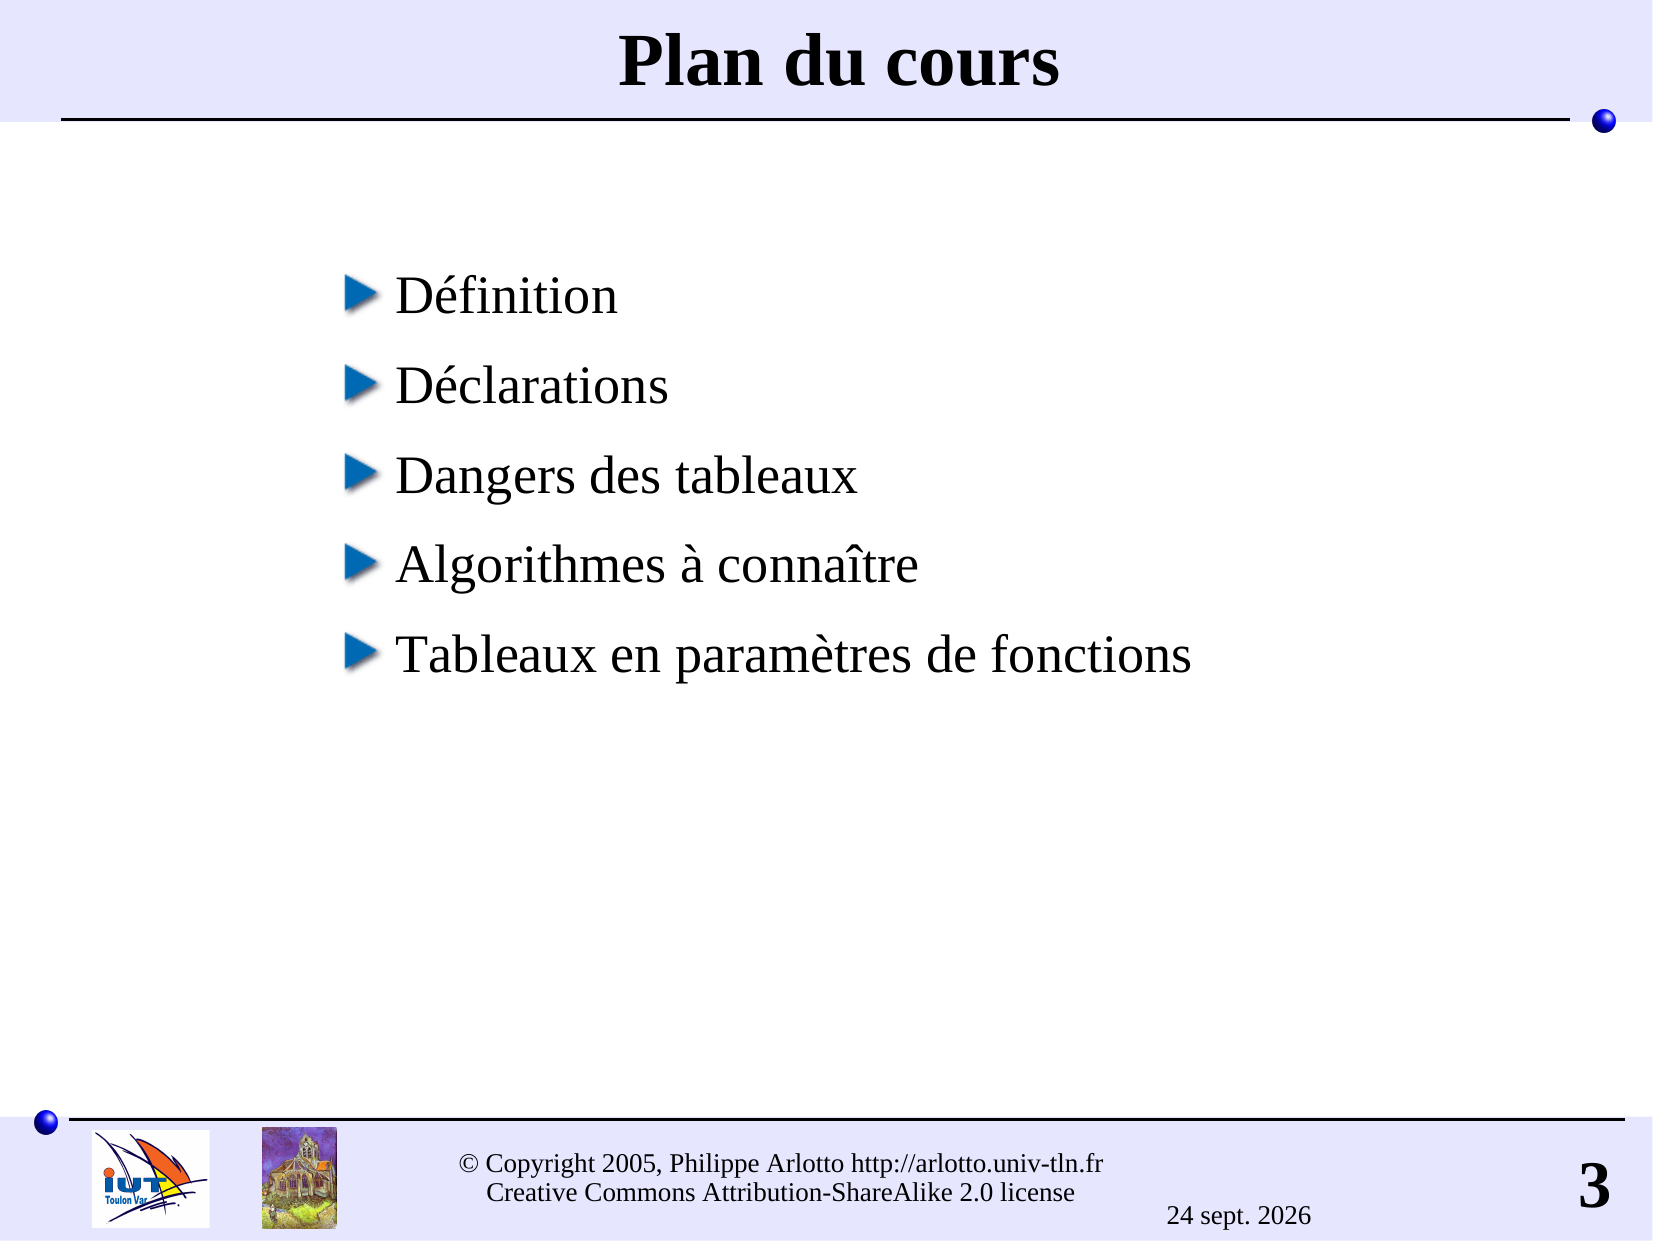

# Plan du cours
Définition
Déclarations
Dangers des tableaux
Algorithmes à connaître
Tableaux en paramètres de fonctions